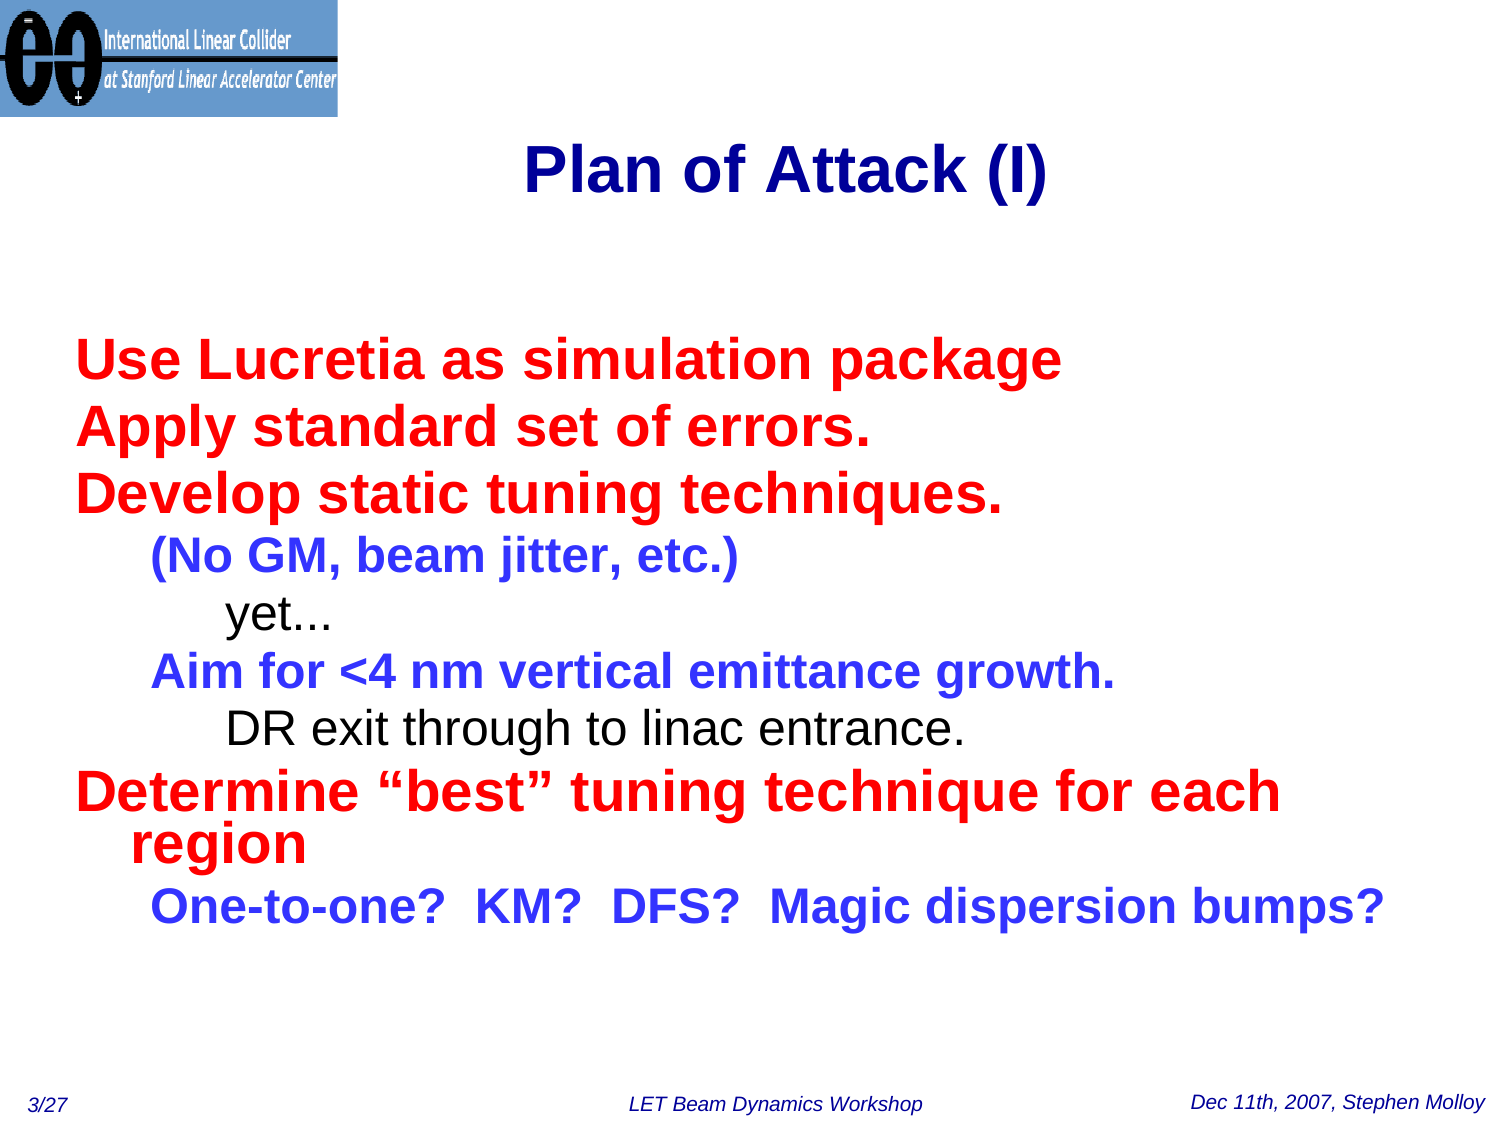

# Plan of Attack (I)
Use Lucretia as simulation package
Apply standard set of errors.
Develop static tuning techniques.
(No GM, beam jitter, etc.)
yet...
Aim for <4 nm vertical emittance growth.
DR exit through to linac entrance.
Determine “best” tuning technique for each region
One-to-one? KM? DFS? Magic dispersion bumps?